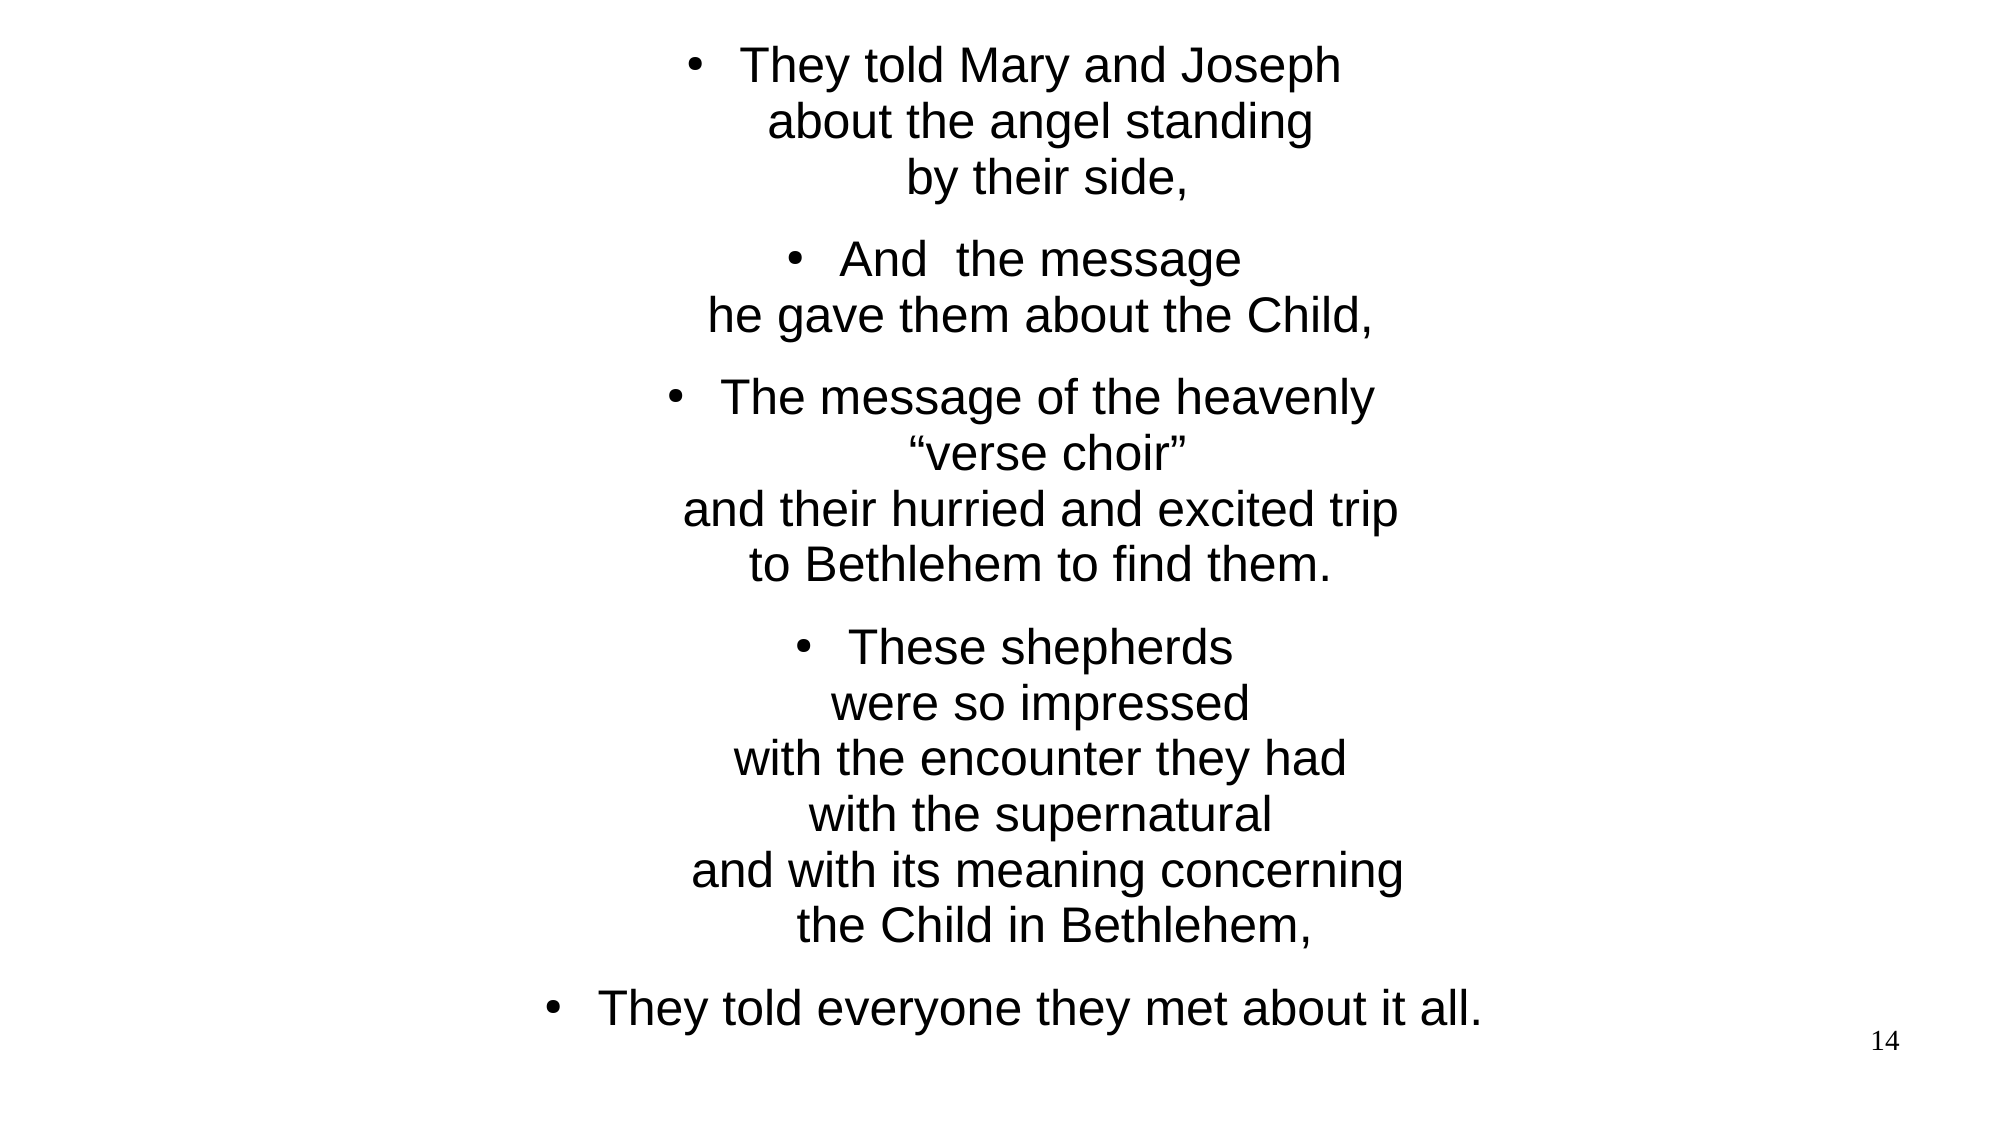

# They told Mary and Joseph about the angel standing by their side,
And the message
he gave them about the Child,
The message of the heavenly
 “verse choir”
and their hurried and excited trip
to Bethlehem to find them.
These shepherds
were so impressed
with the encounter they had
with the supernatural
and with its meaning concerning
 the Child in Bethlehem,
They told everyone they met about it all.
14